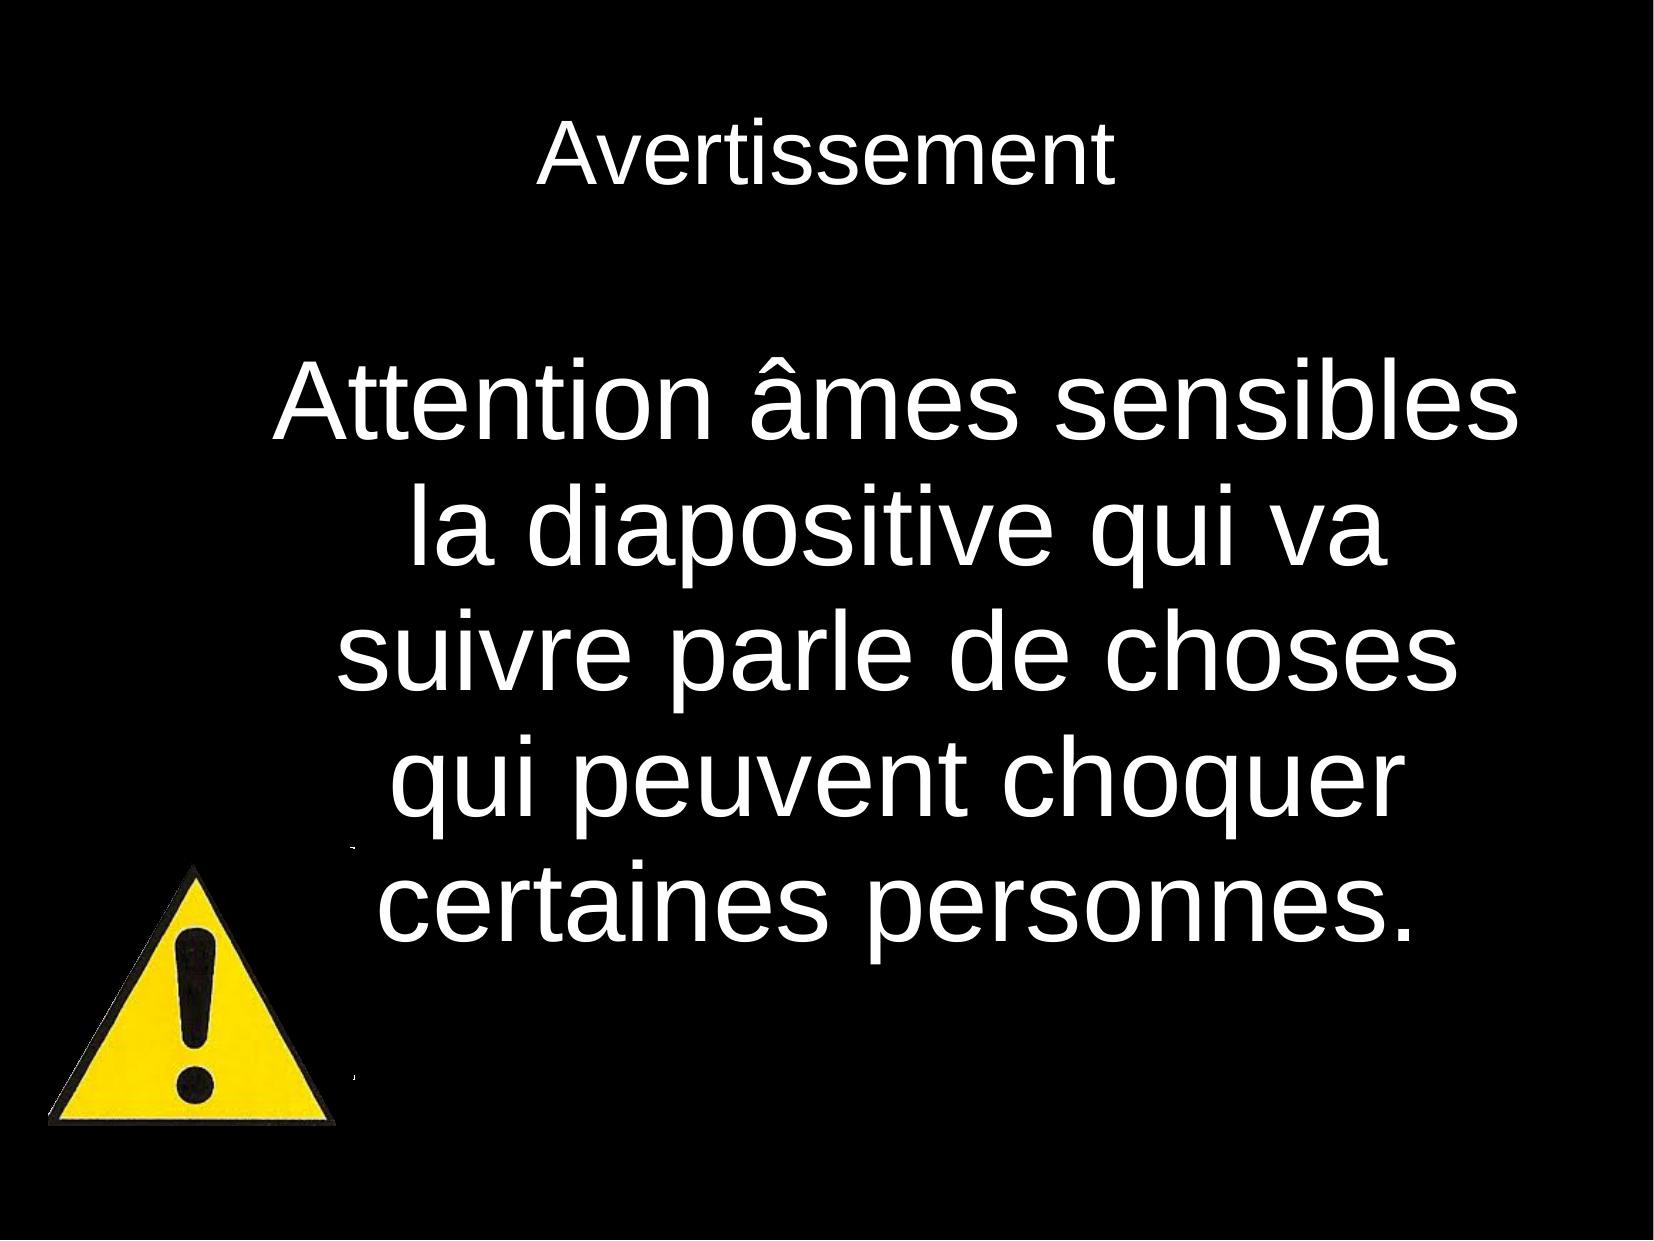

# Avertissement
Attention âmes sensibles la diapositive qui va suivre parle de choses qui peuvent choquer certaines personnes.